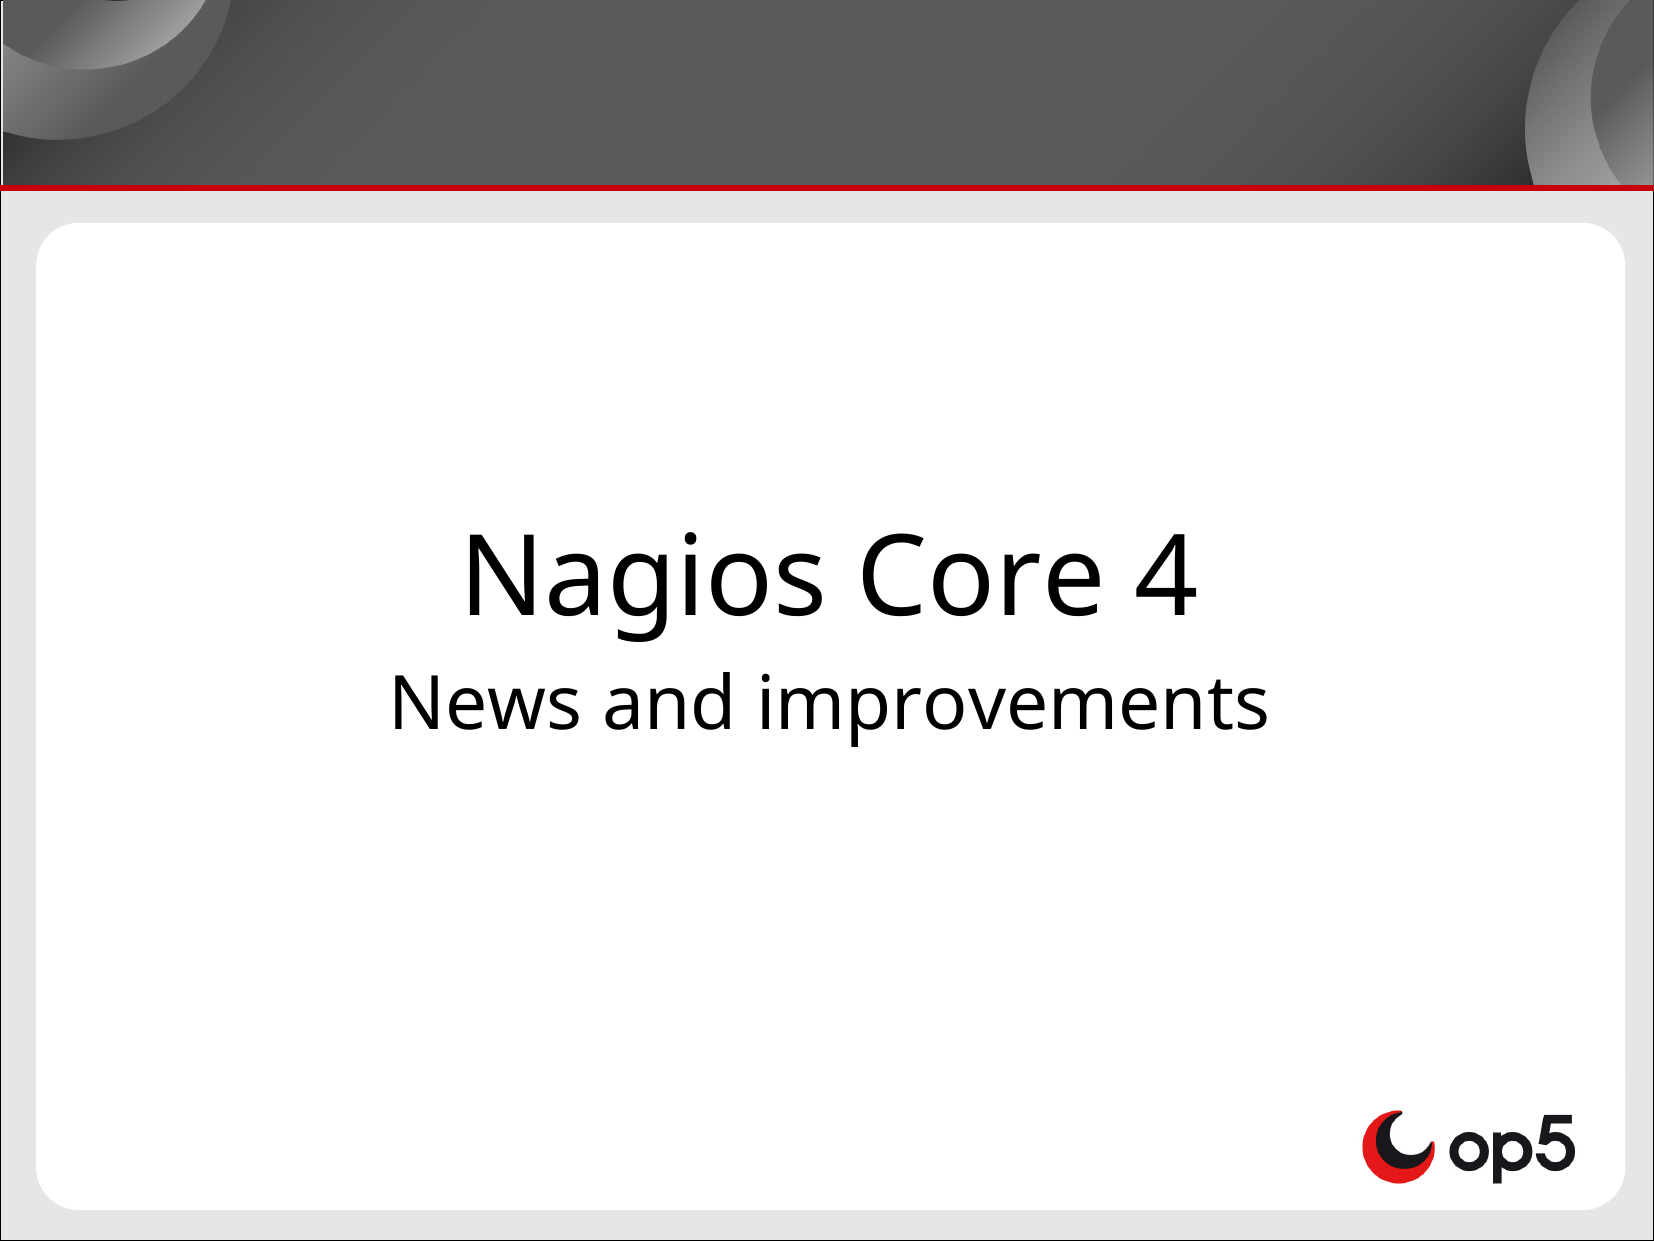

#
Nagios Core 4
News and improvements